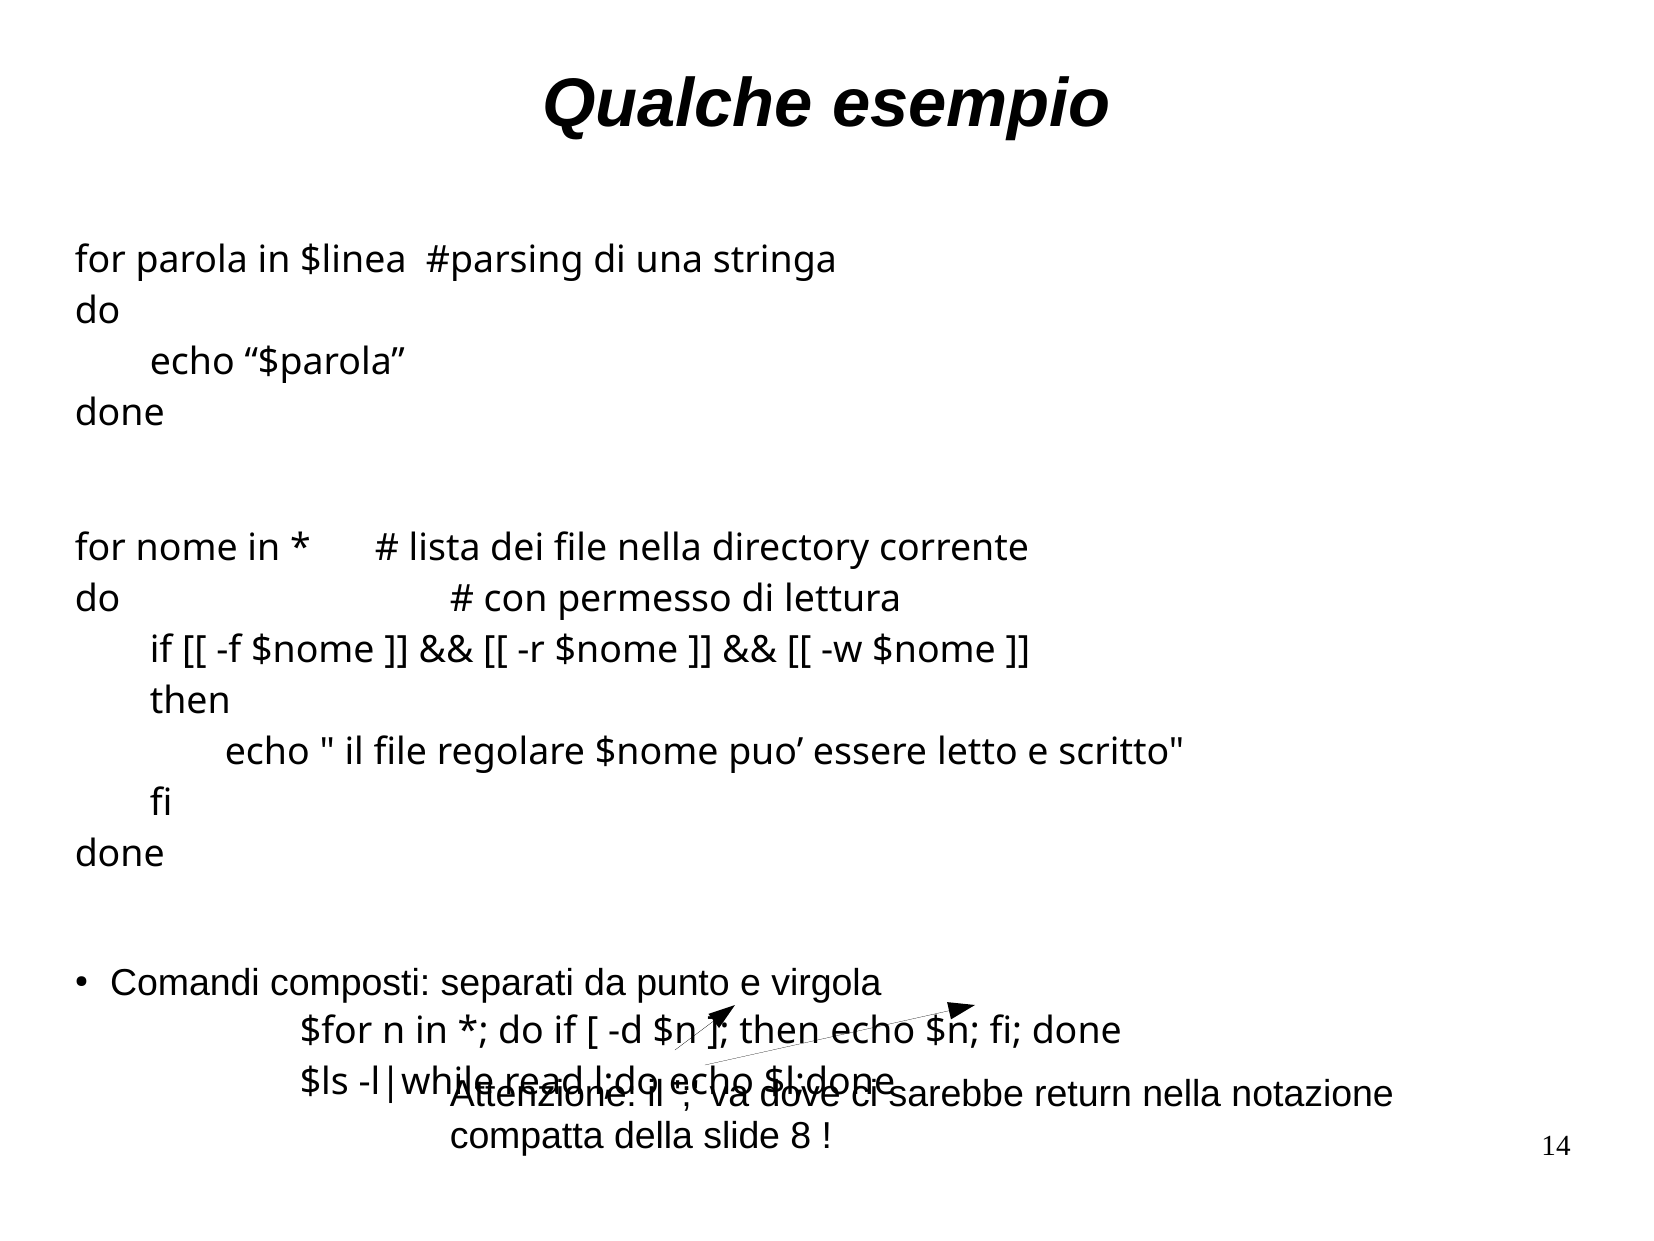

# Qualche esempio
for parola in $linea #parsing di una stringa
do
	echo “$parola”
done
for nome in * 	# lista dei file nella directory corrente
do					# con permesso di lettura
	if [[ -f $nome ]] && [[ -r $nome ]] && [[ -w $nome ]]
	then
		echo " il file regolare $nome puo’ essere letto e scritto"
	fi
done
Comandi composti: separati da punto e virgola
			$for n in *; do if [ -d $n ]; then echo $n; fi; done
			$ls -l|while read l;do echo $l;done
Attenzione: il ';' va dove ci sarebbe return nella notazione compatta della slide 8 !
14